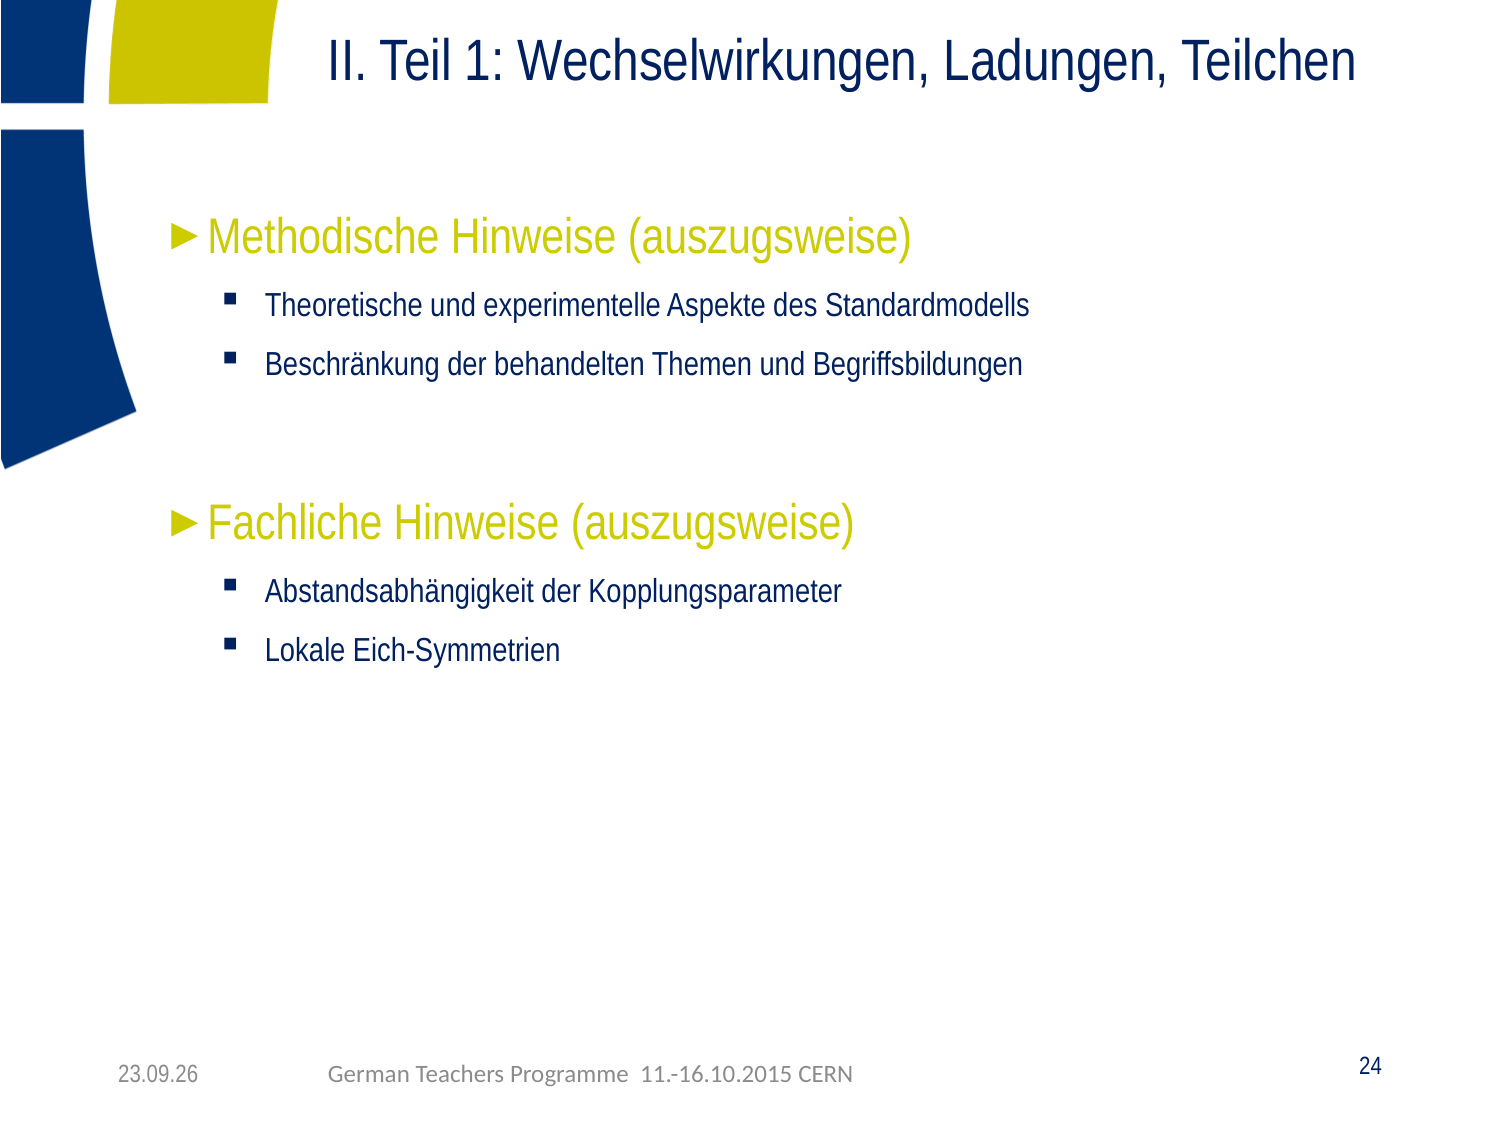

# II. Teil 1: Wechselwirkungen, Ladungen, Teilchen
Methodische Hinweise (auszugsweise)
Theoretische und experimentelle Aspekte des Standardmodells
Beschränkung der behandelten Themen und Begriffsbildungen
Fachliche Hinweise (auszugsweise)
Abstandsabhängigkeit der Kopplungsparameter
Lokale Eich-Symmetrien
German Teachers Programme 11.-16.10.2015 CERN